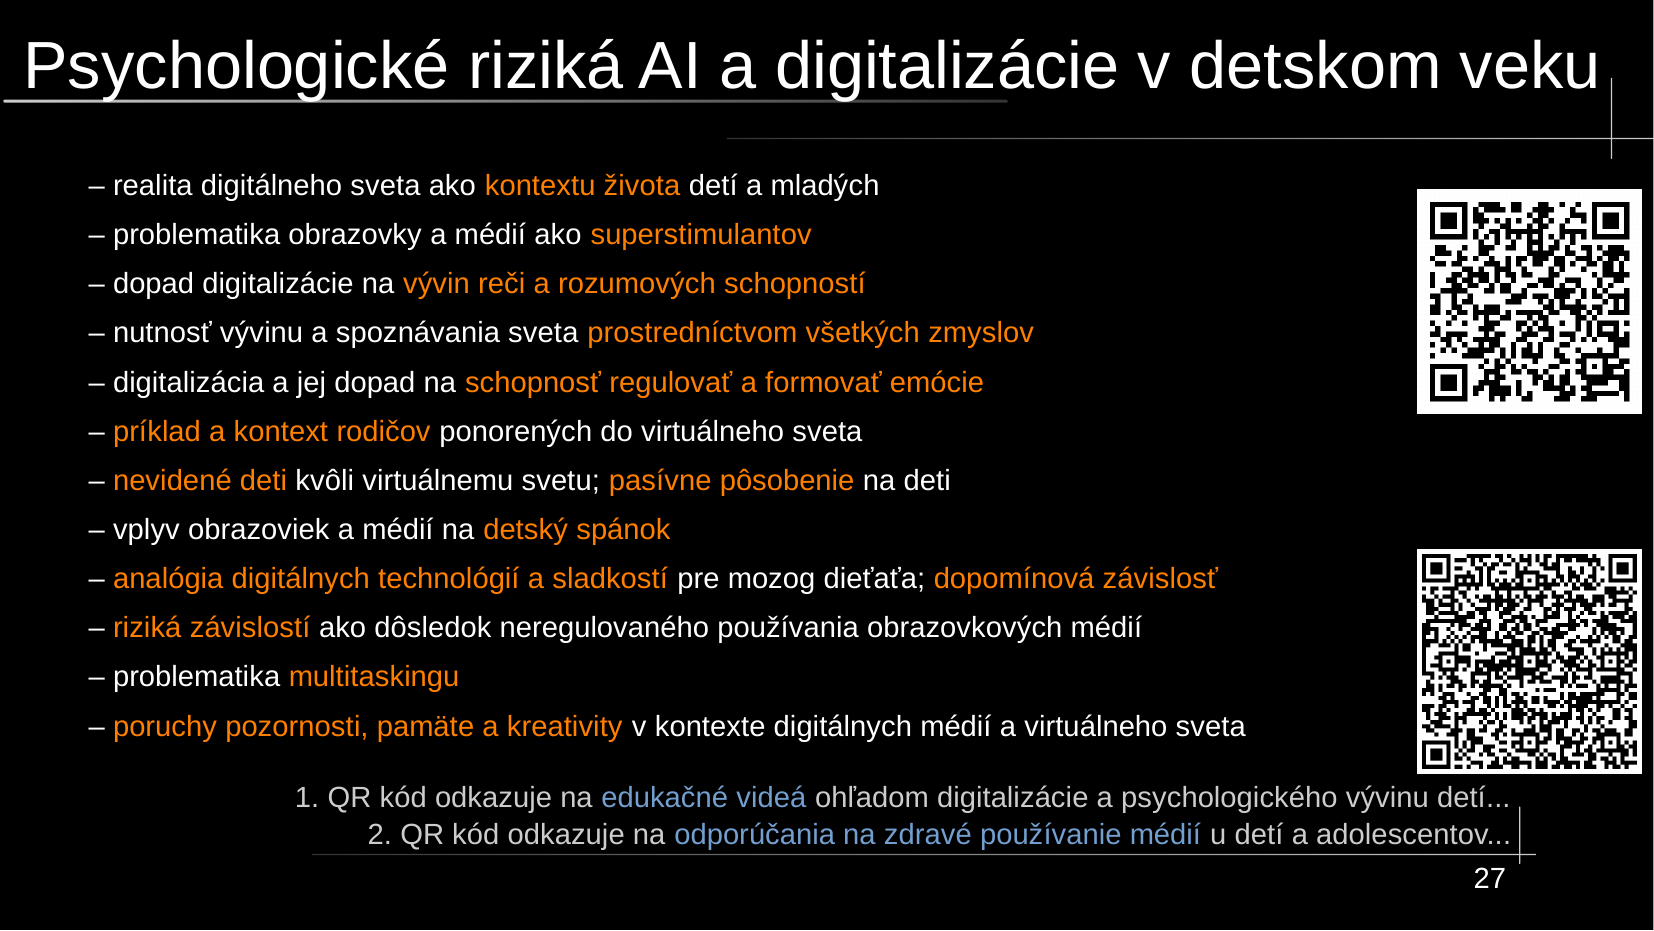

# Psychologické riziká AI a digitalizácie v detskom veku
– realita digitálneho sveta ako kontextu života detí a mladých
– problematika obrazovky a médií ako superstimulantov
– dopad digitalizácie na vývin reči a rozumových schopností
– nutnosť vývinu a spoznávania sveta prostredníctvom všetkých zmyslov
– digitalizácia a jej dopad na schopnosť regulovať a formovať emócie
– príklad a kontext rodičov ponorených do virtuálneho sveta
– nevidené deti kvôli virtuálnemu svetu; pasívne pôsobenie na deti
– vplyv obrazoviek a médií na detský spánok
– analógia digitálnych technológií a sladkostí pre mozog dieťaťa; dopomínová závislosť
– riziká závislostí ako dôsledok neregulovaného používania obrazovkových médií
– problematika multitaskingu
– poruchy pozornosti, pamäte a kreativity v kontexte digitálnych médií a virtuálneho sveta
1. QR kód odkazuje na edukačné videá ohľadom digitalizácie a psychologického vývinu detí...
2. QR kód odkazuje na odporúčania na zdravé používanie médií u detí a adolescentov...
27